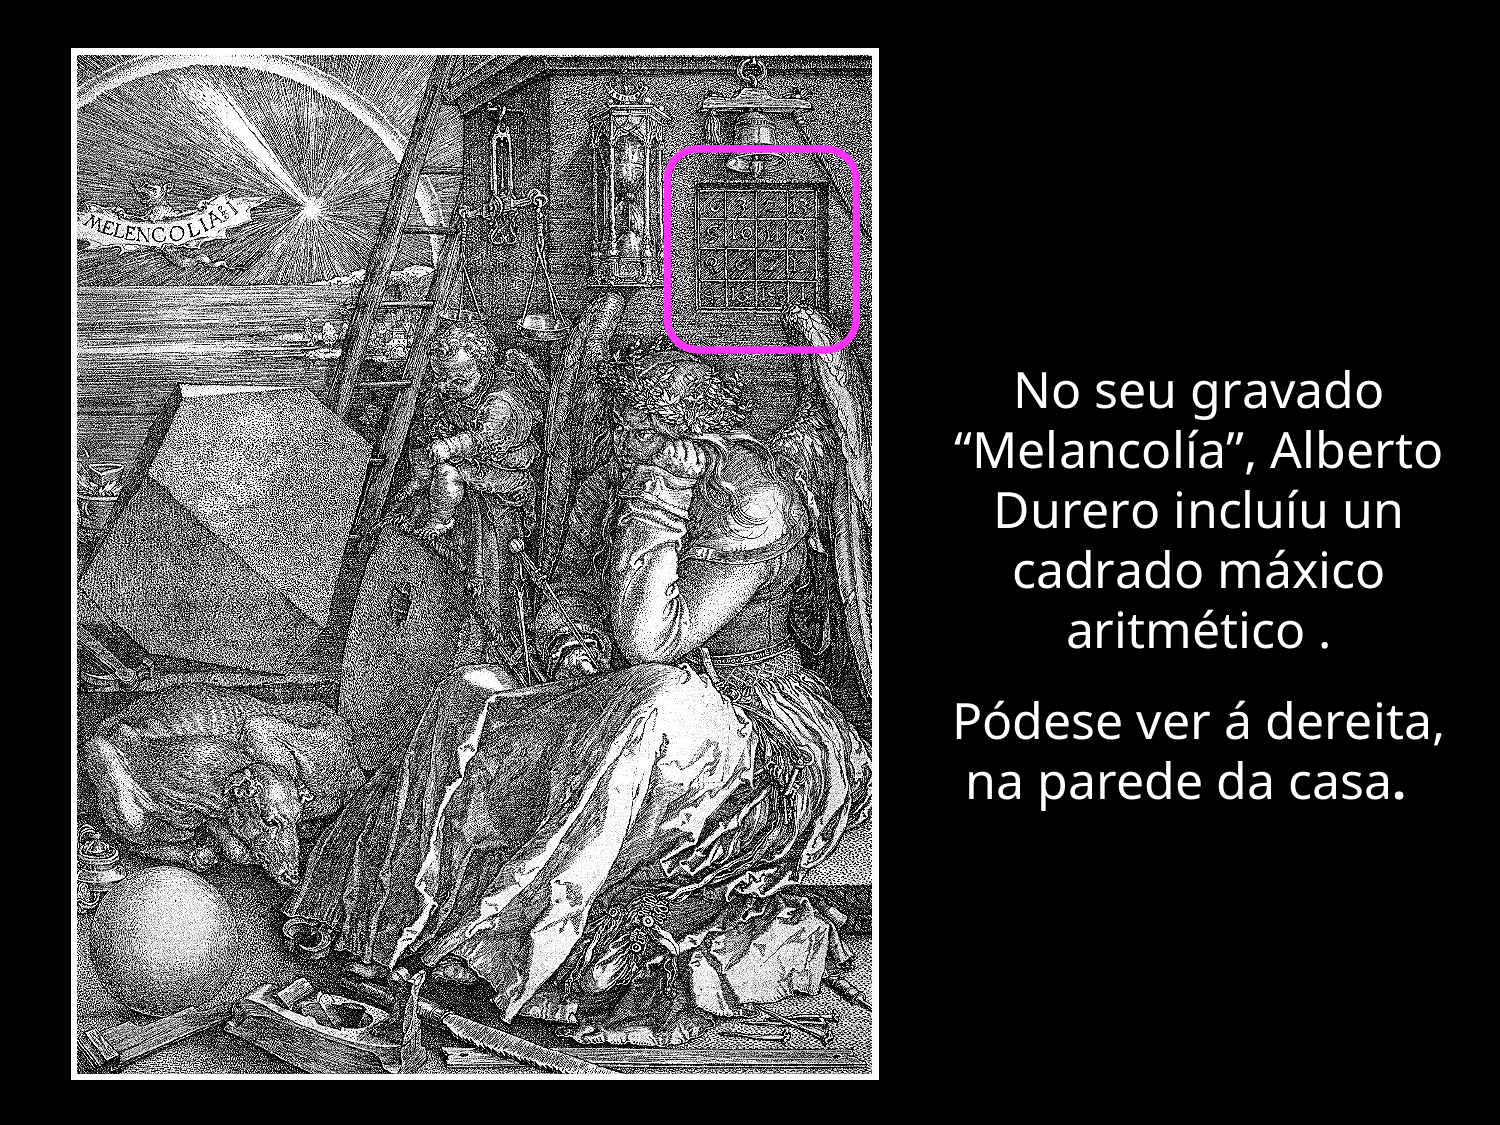

No seu gravado “Melancolía”, Alberto Durero incluíu un cadrado máxico aritmético .
Pódese ver á dereita, na parede da casa.